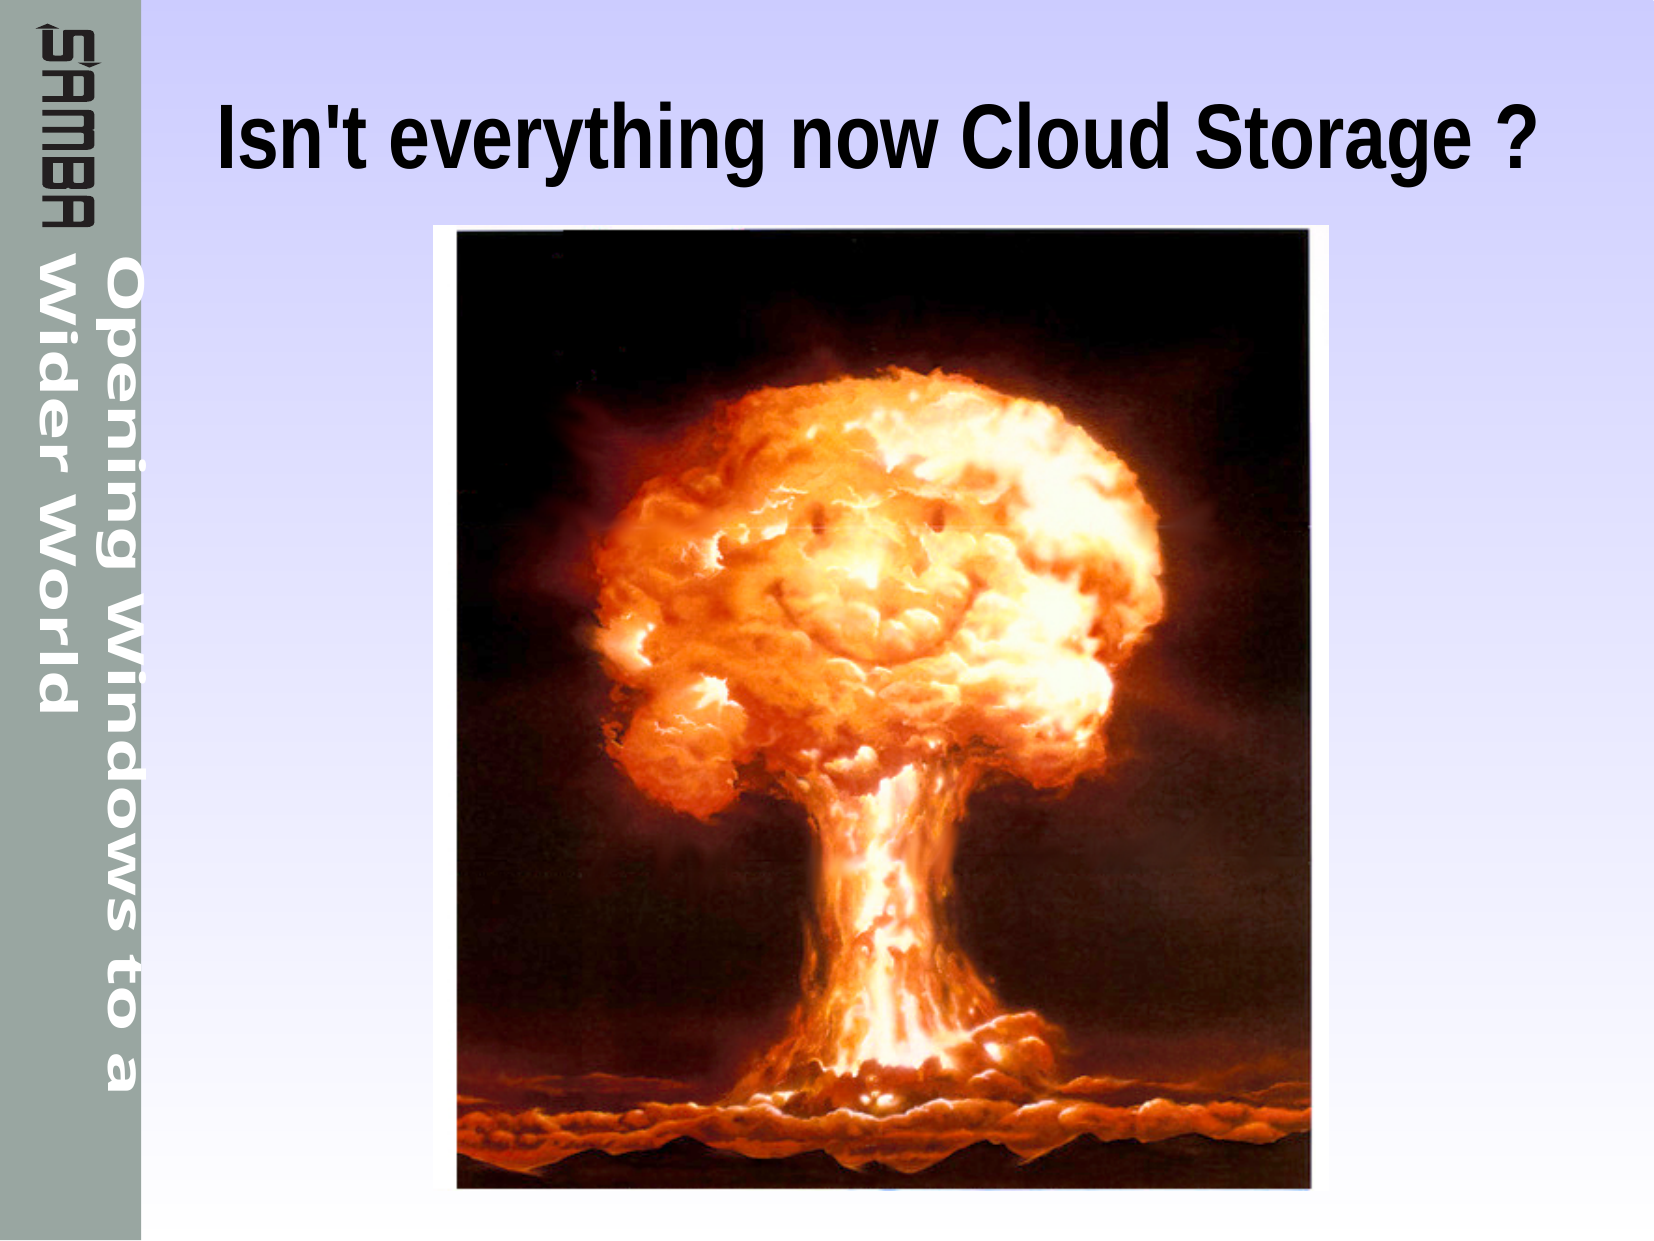

# Isn't everything now Cloud Storage ?